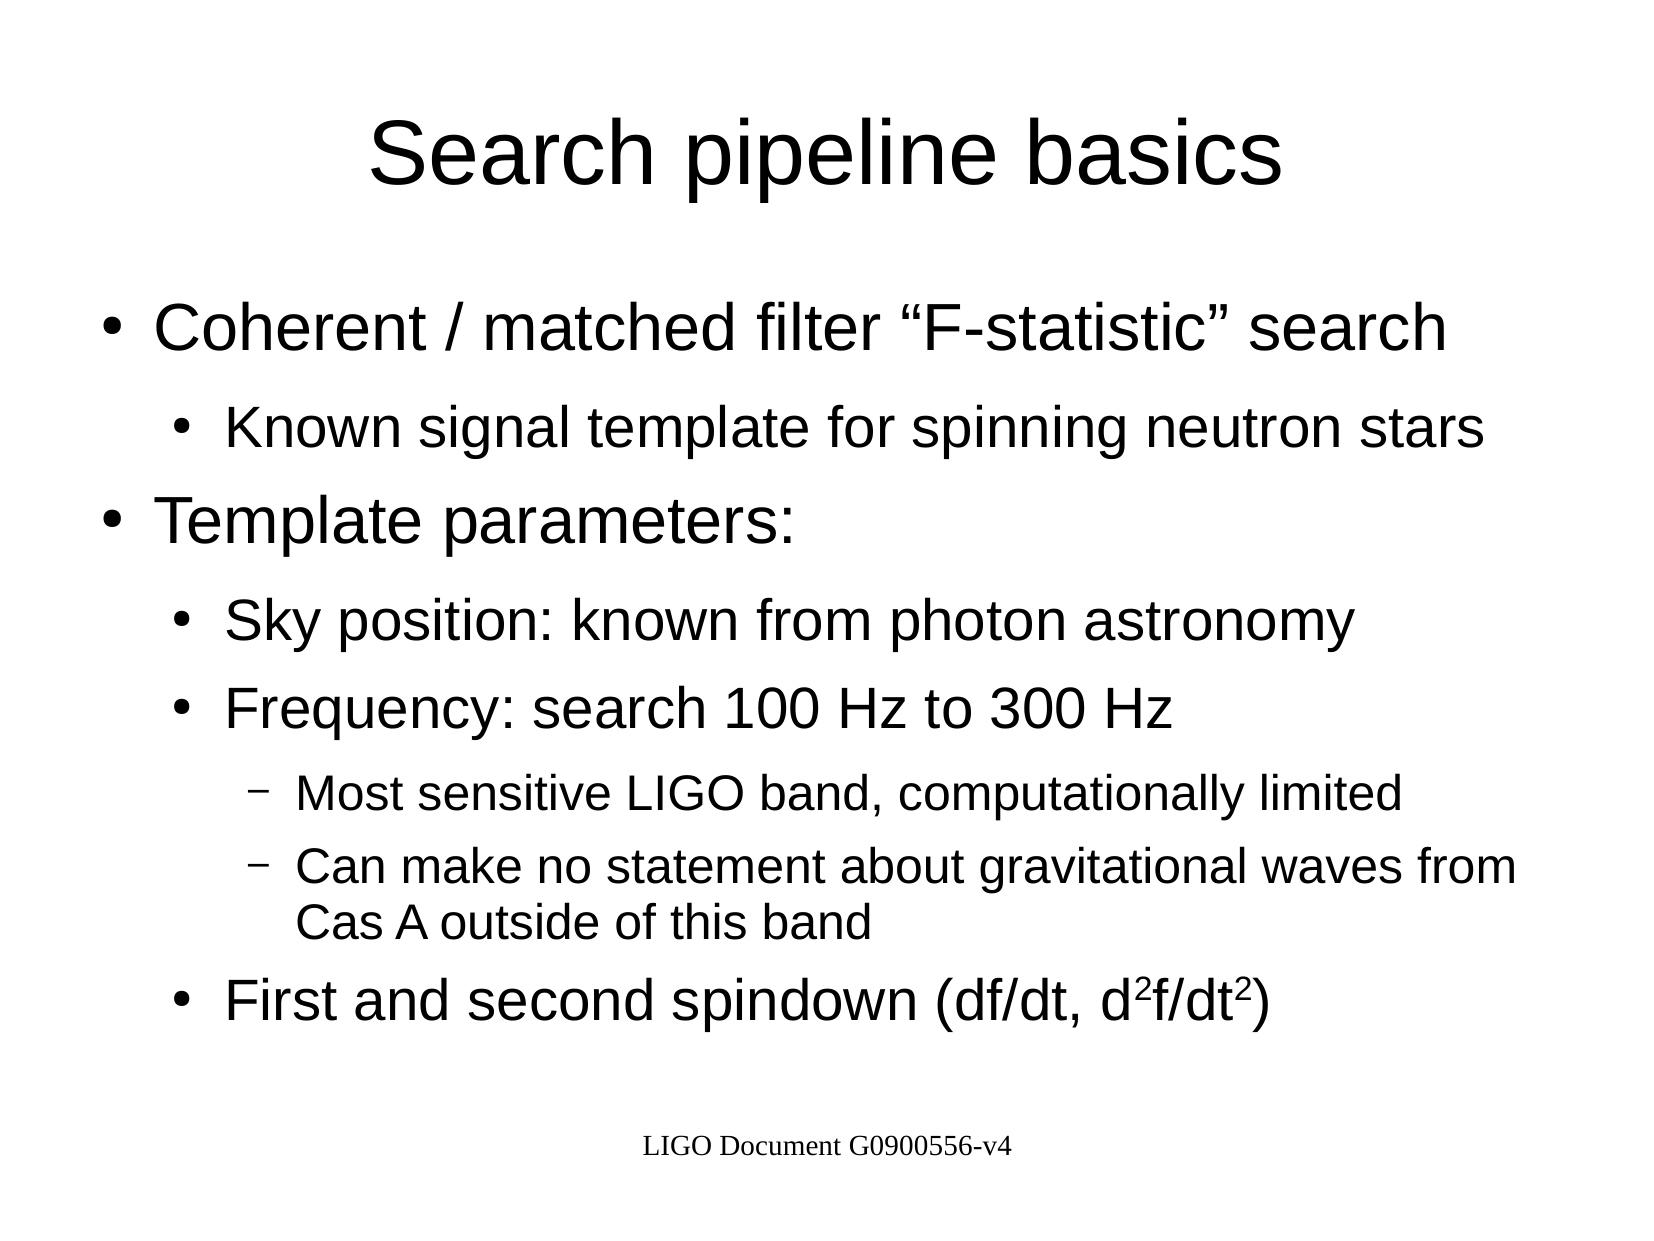

# Search pipeline basics
Coherent / matched filter “F-statistic” search
Known signal template for spinning neutron stars
Template parameters:
Sky position: known from photon astronomy
Frequency: search 100 Hz to 300 Hz
Most sensitive LIGO band, computationally limited
Can make no statement about gravitational waves from Cas A outside of this band
First and second spindown (df/dt, d2f/dt2)
LIGO Document G0900556-v4